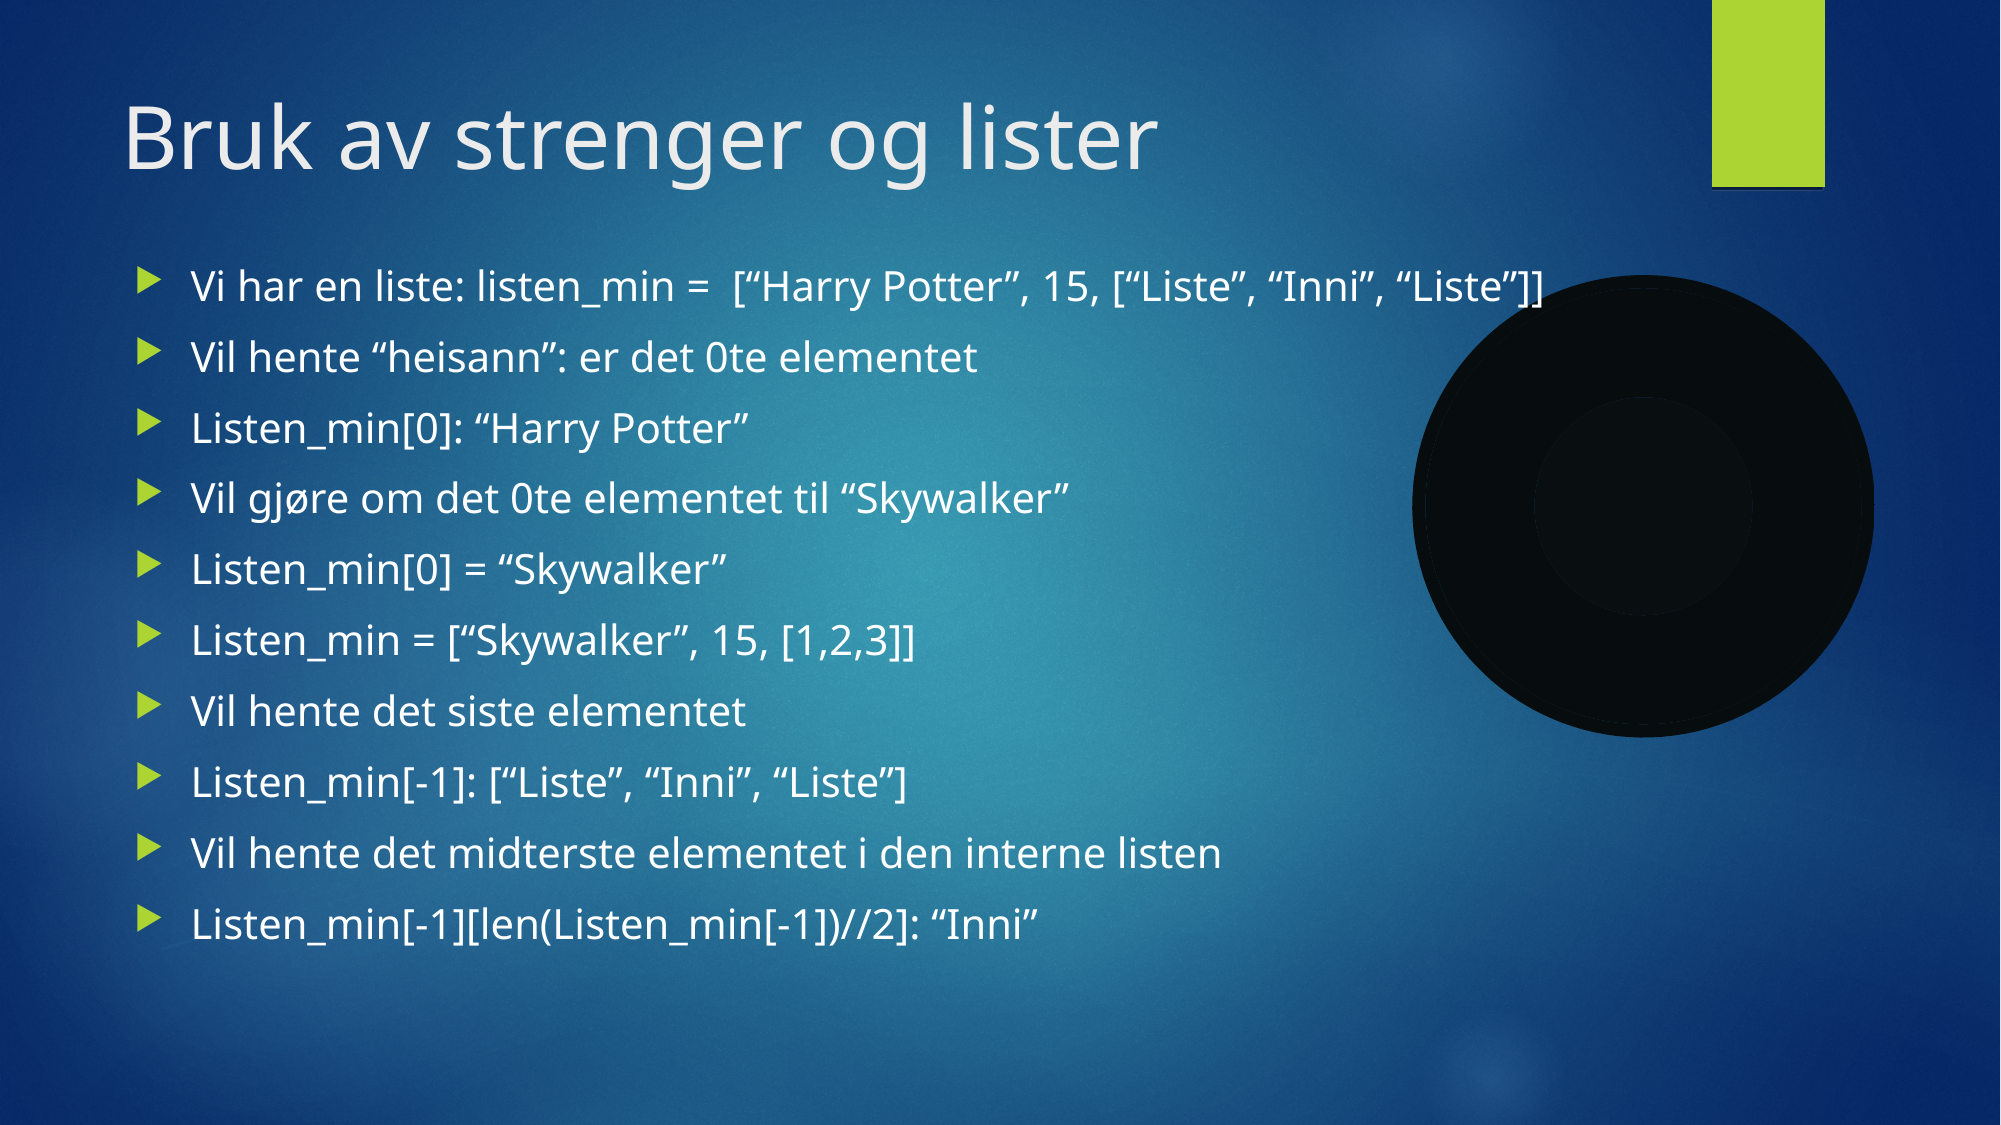

# Bruk av strenger og lister
Vi har en liste: listen_min = [“Harry Potter”, 15, [“Liste”, “Inni”, “Liste”]]
Vil hente “heisann”: er det 0te elementet
Listen_min[0]: “Harry Potter”
Vil gjøre om det 0te elementet til “Skywalker”
Listen_min[0] = “Skywalker”
Listen_min = [“Skywalker”, 15, [1,2,3]]
Vil hente det siste elementet
Listen_min[-1]: [“Liste”, “Inni”, “Liste”]
Vil hente det midterste elementet i den interne listen
Listen_min[-1][len(Listen_min[-1])//2]: “Inni”